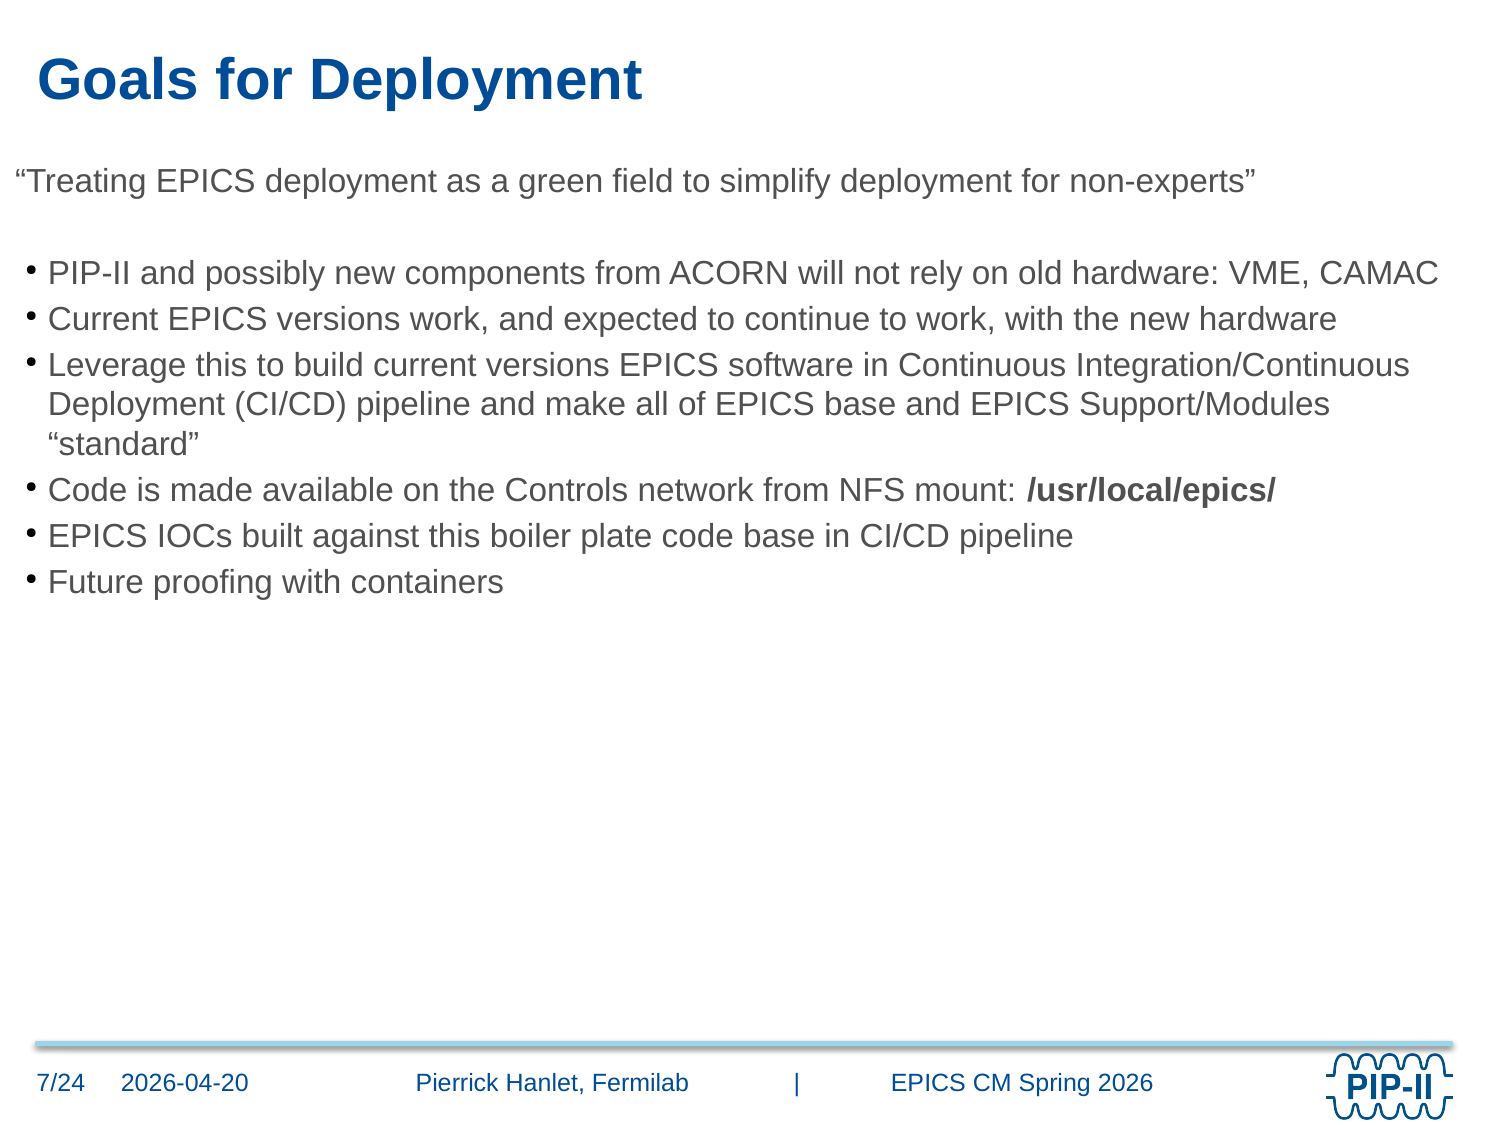

Goals for Deployment
# “Treating EPICS deployment as a green field to simplify deployment for non-experts”
PIP-II and possibly new components from ACORN will not rely on old hardware: VME, CAMAC
Current EPICS versions work, and expected to continue to work, with the new hardware
Leverage this to build current versions EPICS software in Continuous Integration/Continuous Deployment (CI/CD) pipeline and make all of EPICS base and EPICS Support/Modules “standard”
Code is made available on the Controls network from NFS mount: /usr/local/epics/
EPICS IOCs built against this boiler plate code base in CI/CD pipeline
Future proofing with containers
2026-04-20
Pierrick Hanlet, Fermilab | EPICS CM Spring 2026